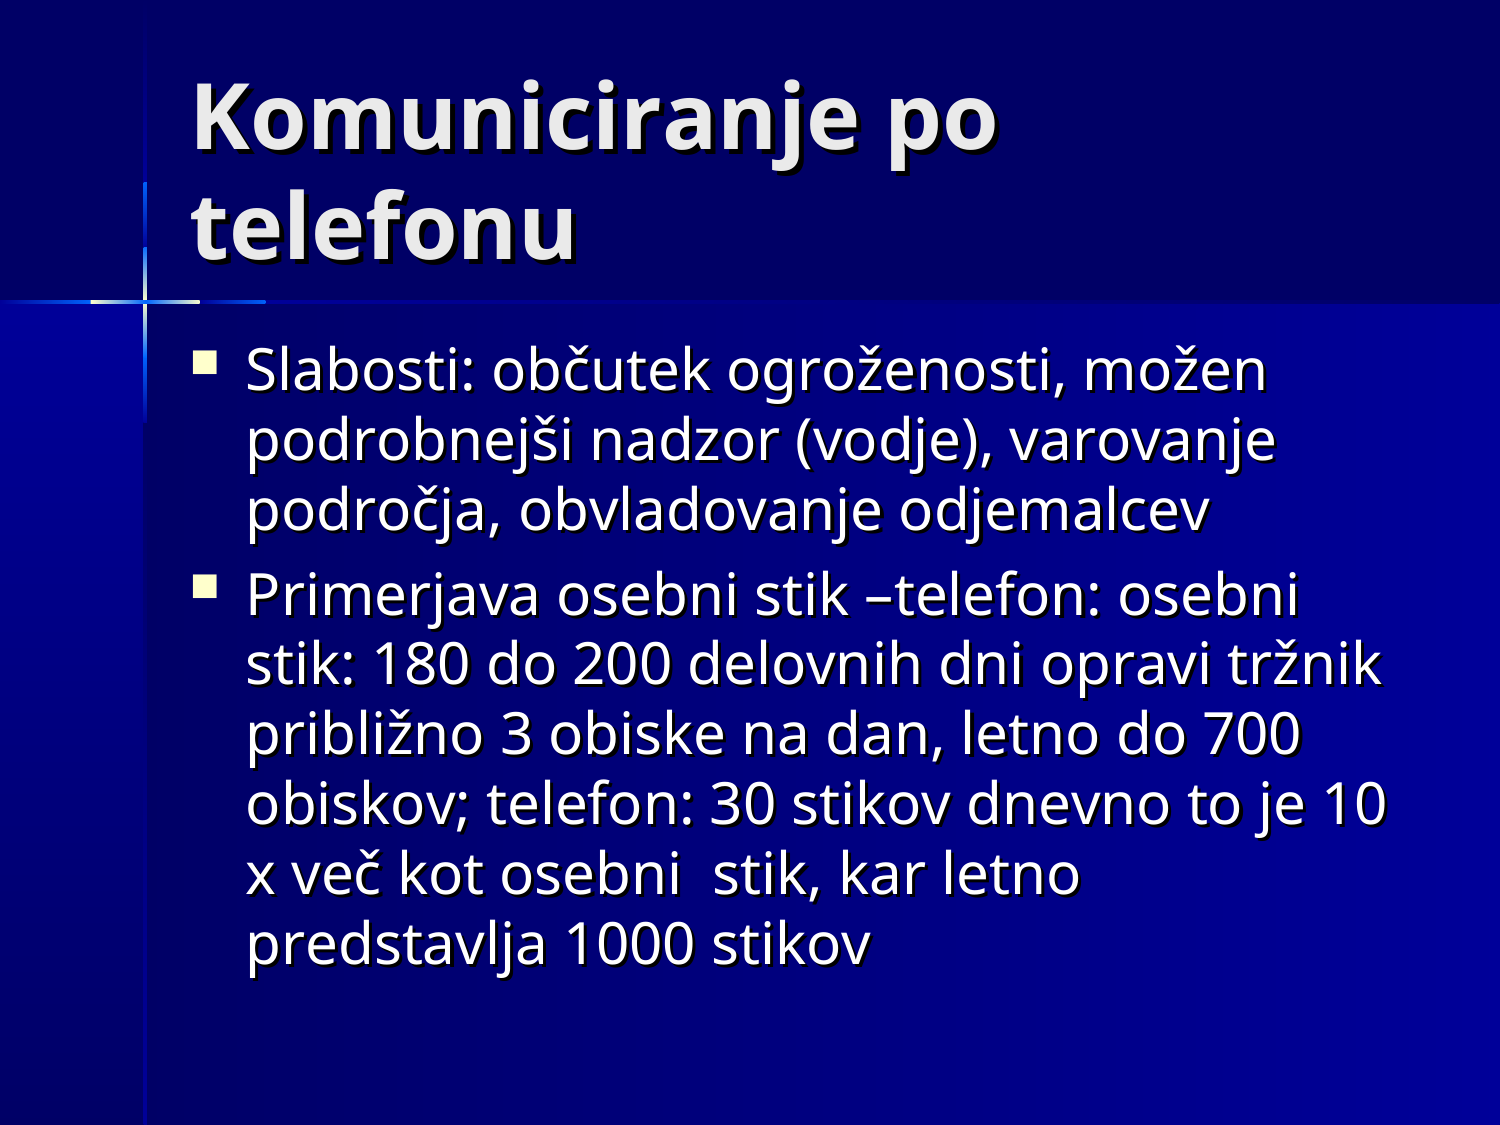

# Komuniciranje po telefonu
Slabosti: občutek ogroženosti, možen podrobnejši nadzor (vodje), varovanje področja, obvladovanje odjemalcev
Primerjava osebni stik –telefon: osebni stik: 180 do 200 delovnih dni opravi tržnik približno 3 obiske na dan, letno do 700 obiskov; telefon: 30 stikov dnevno to je 10 x več kot osebni stik, kar letno predstavlja 1000 stikov